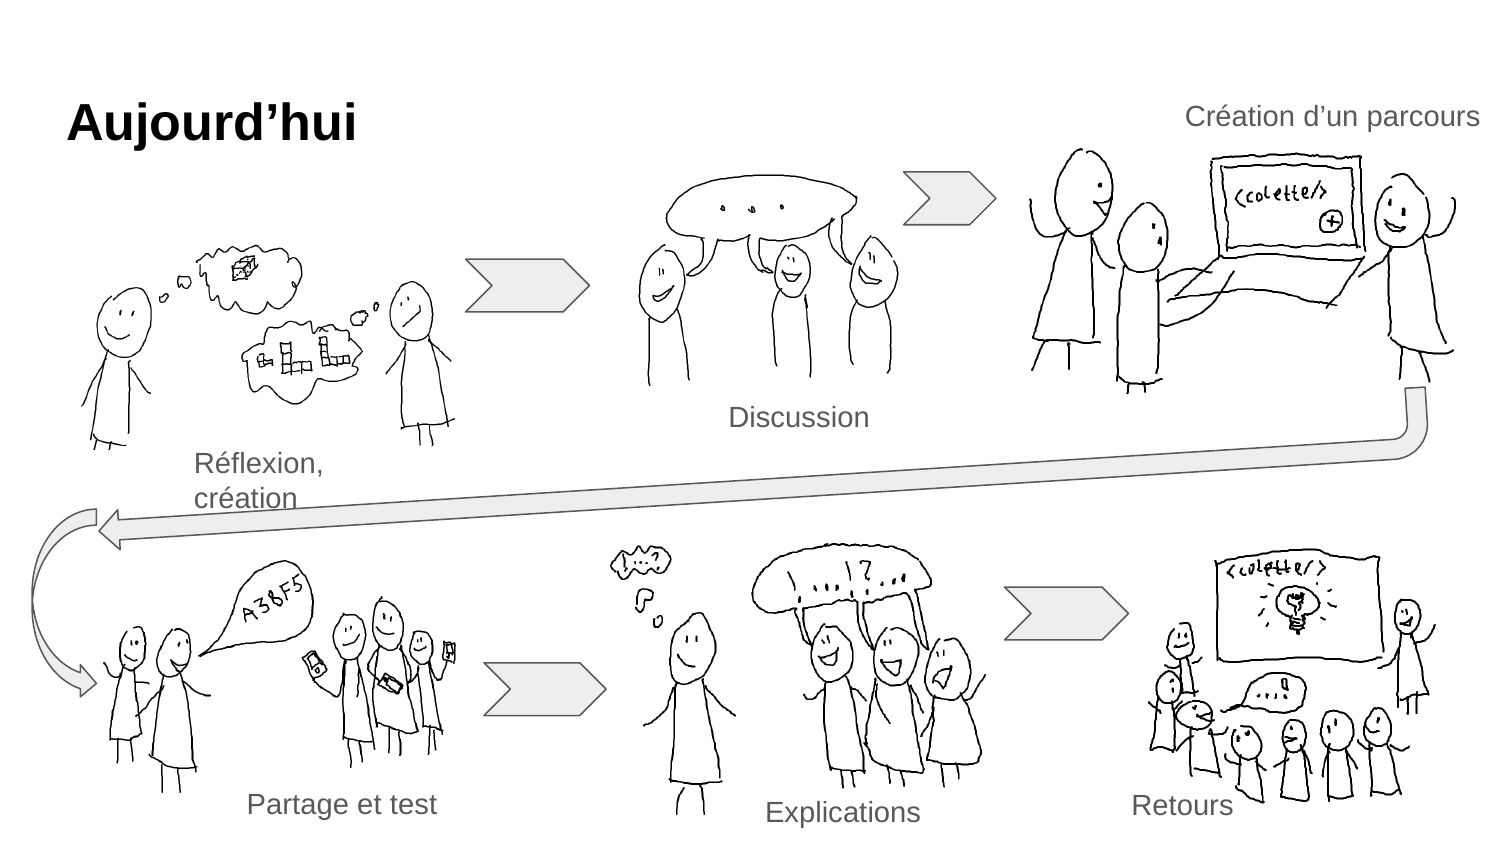

# Aujourd’hui
Création d’un parcours
Discussion
Réflexion, création
Partage et test
Retours
Explications